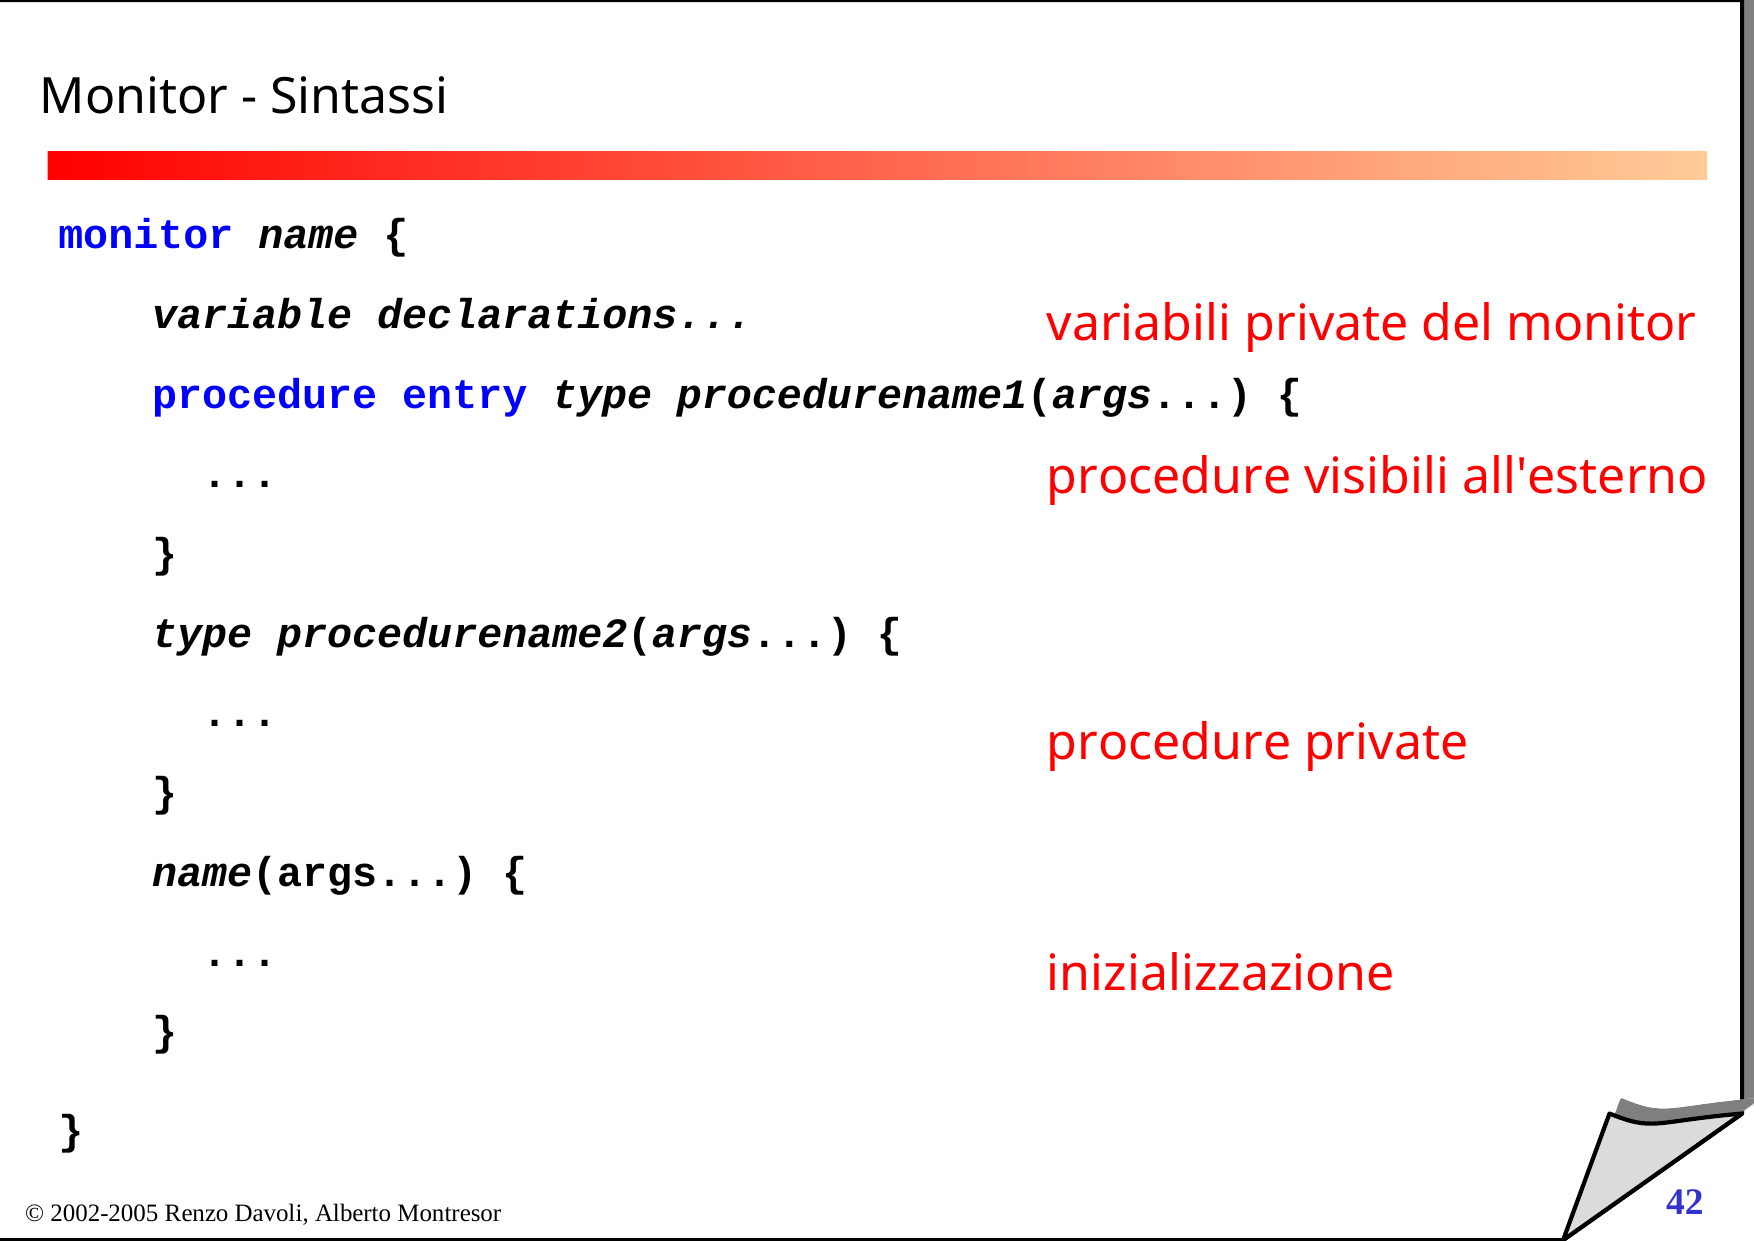

# Monitor - Sintassi
monitor name {
variable declarations...
procedure entry type procedurename1(args...) {
 ...
}
type procedurename2(args...) {
 ...
}
name(args...) {
 ...
}
}
variabili private del monitor
procedure visibili all'esterno
procedure private
inizializzazione